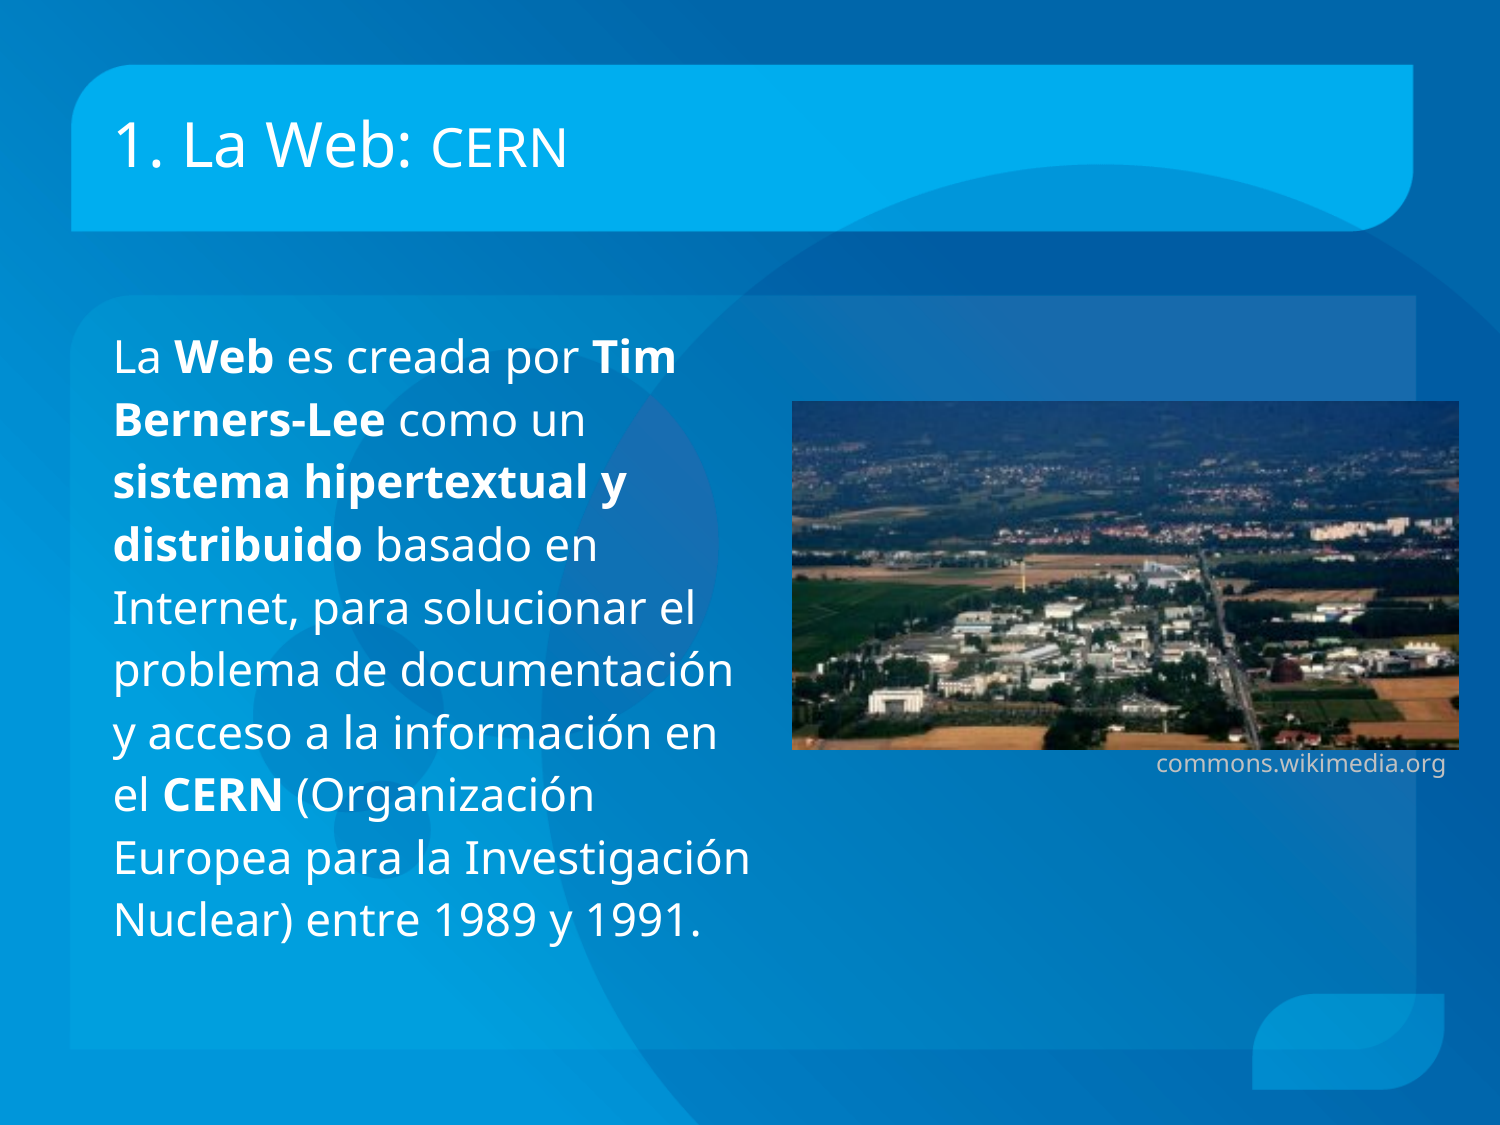

# 1. La Web: CERN
La Web es creada por Tim Berners-Lee como un sistema hipertextual y distribuido basado en Internet, para solucionar el problema de documentación y acceso a la información en el CERN (Organización Europea para la Investigación Nuclear) entre 1989 y 1991.
commons.wikimedia.org